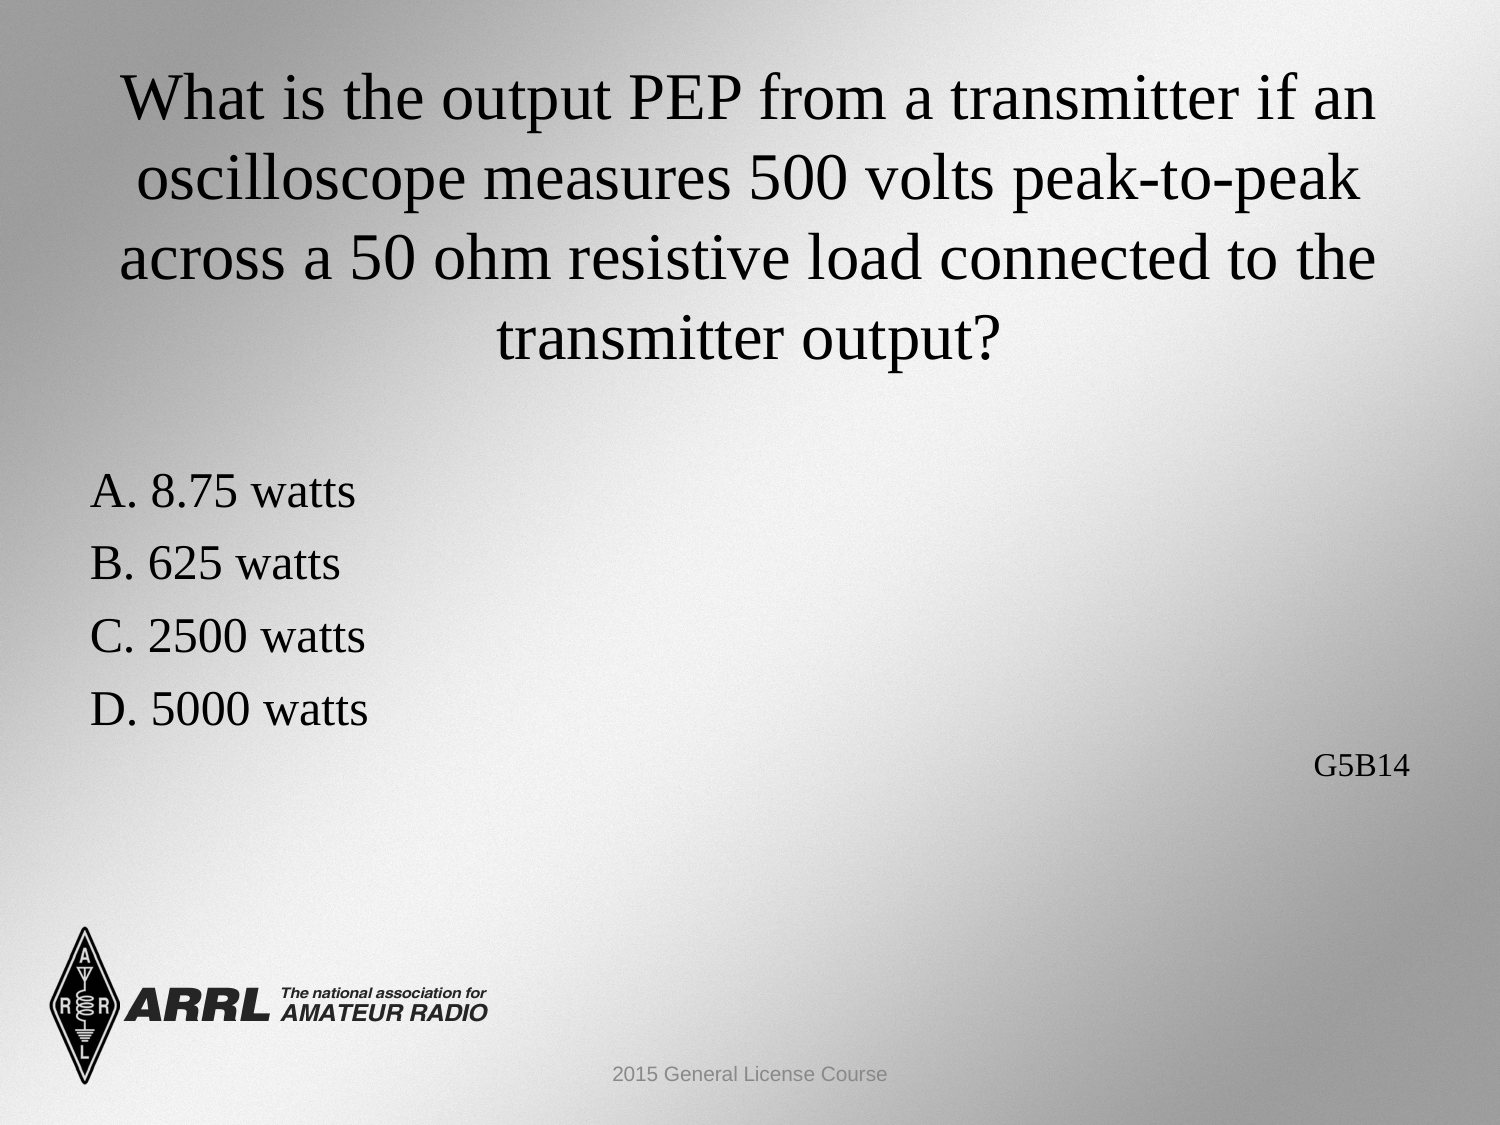

# What is the output PEP from a transmitter if an oscilloscope measures 500 volts peak-to-peak across a 50 ohm resistive load connected to the transmitter output?
A. 8.75 watts
B. 625 watts
C. 2500 watts
D. 5000 watts
 G5B14
2015 General License Course